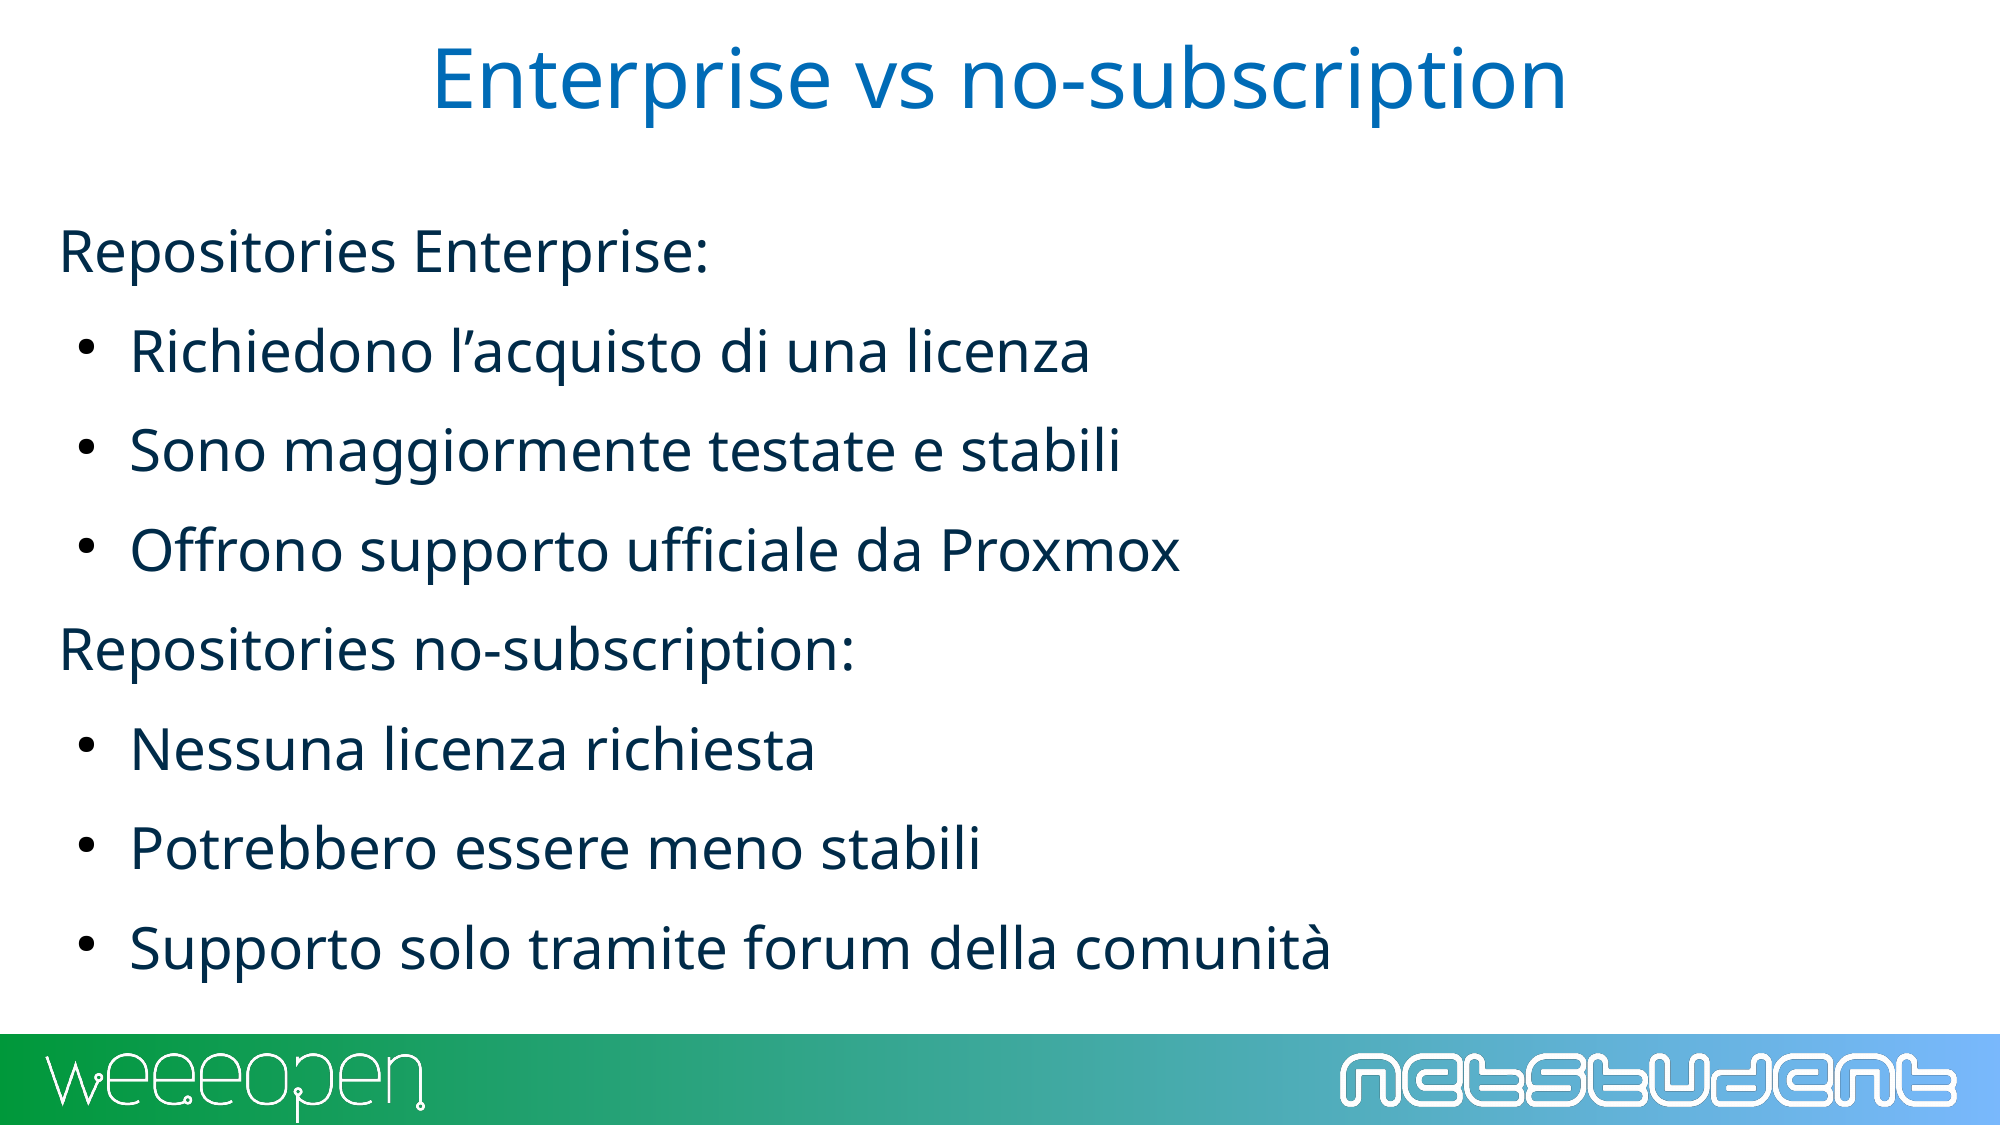

# Enterprise vs no-subscription
Repositories Enterprise:
Richiedono l’acquisto di una licenza
Sono maggiormente testate e stabili
Offrono supporto ufficiale da Proxmox
Repositories no-subscription:
Nessuna licenza richiesta
Potrebbero essere meno stabili
Supporto solo tramite forum della comunità